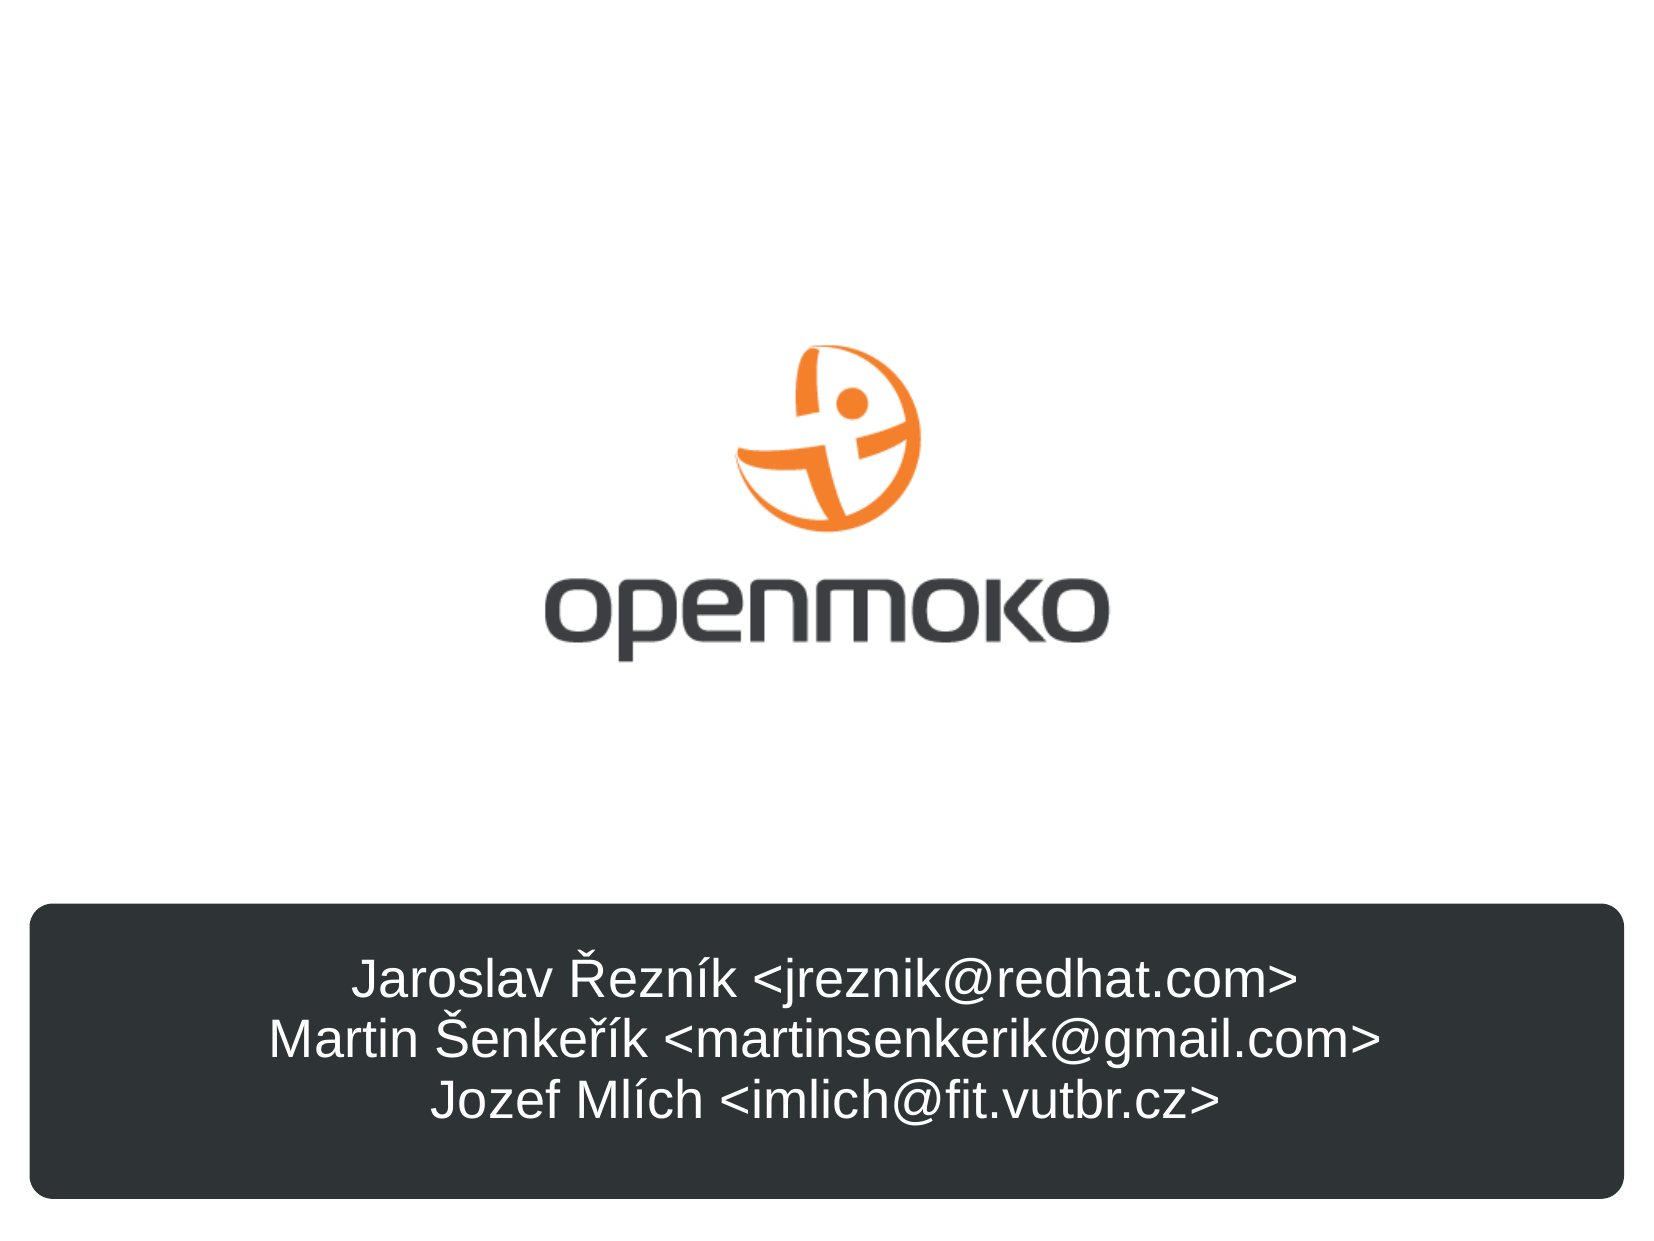

Jaroslav Řezník <jreznik@redhat.com>
Martin Šenkeřík <martinsenkerik@gmail.com>
Jozef Mlích <imlich@fit.vutbr.cz>